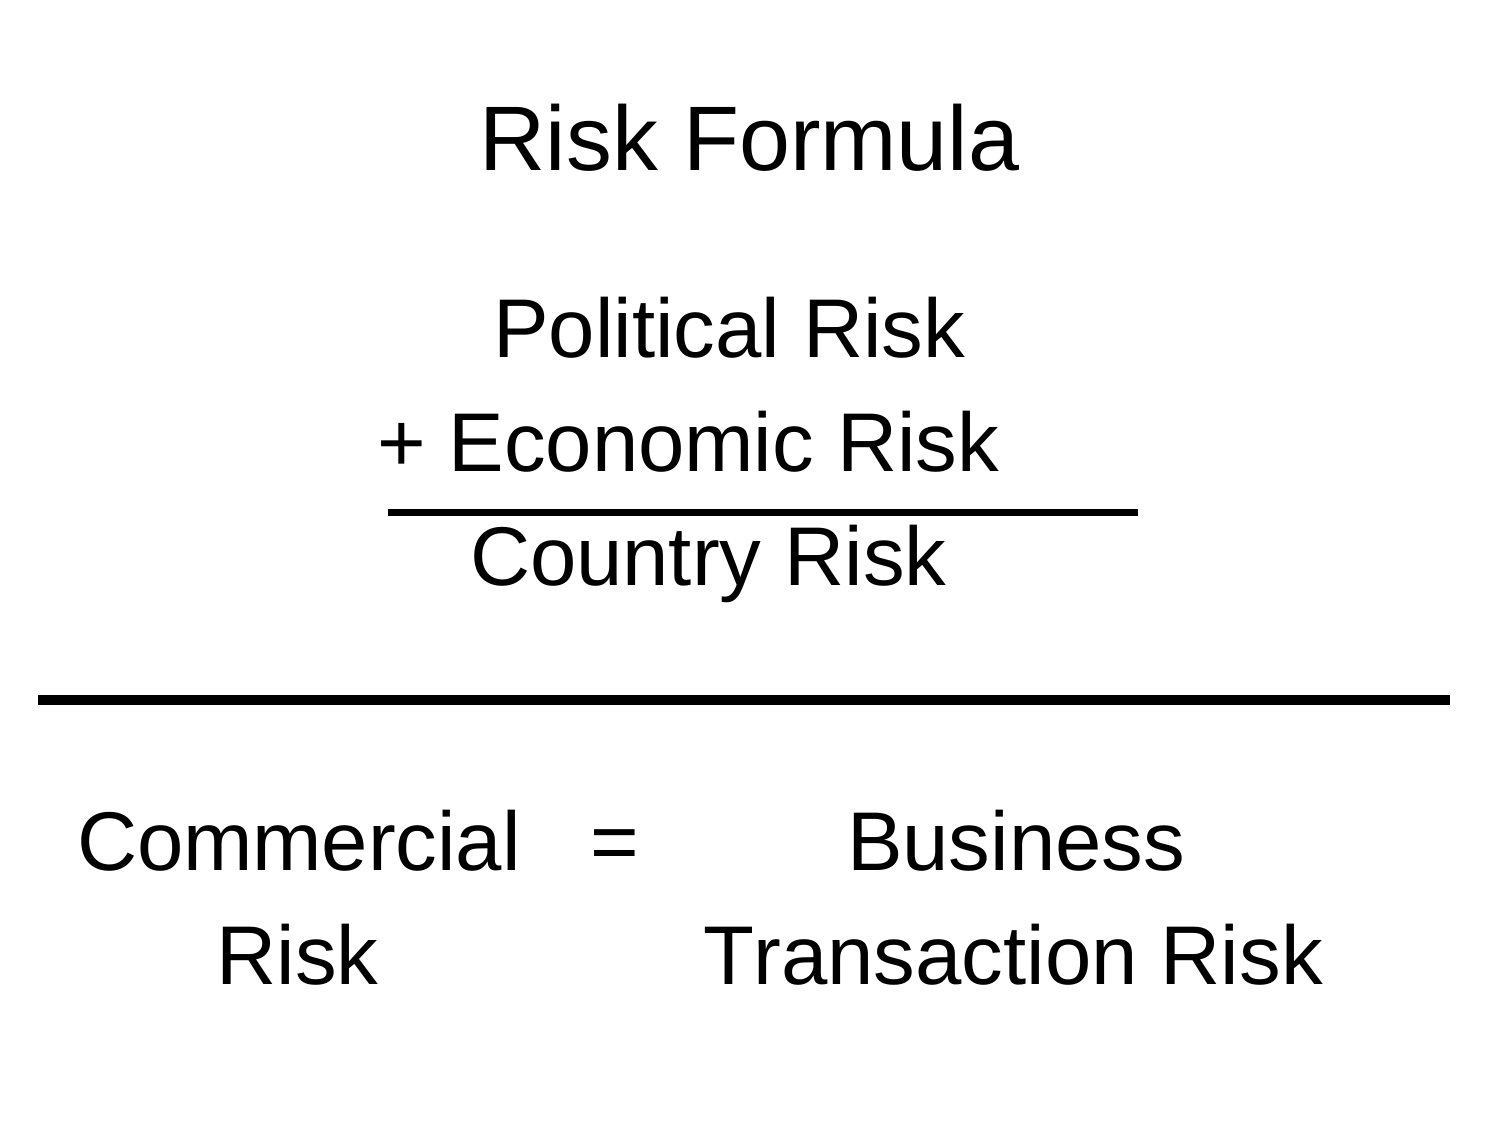

# Risk Formula
 Political Risk
+ Economic Risk
 Country Risk
Commercial = Business
 Risk Transaction Risk